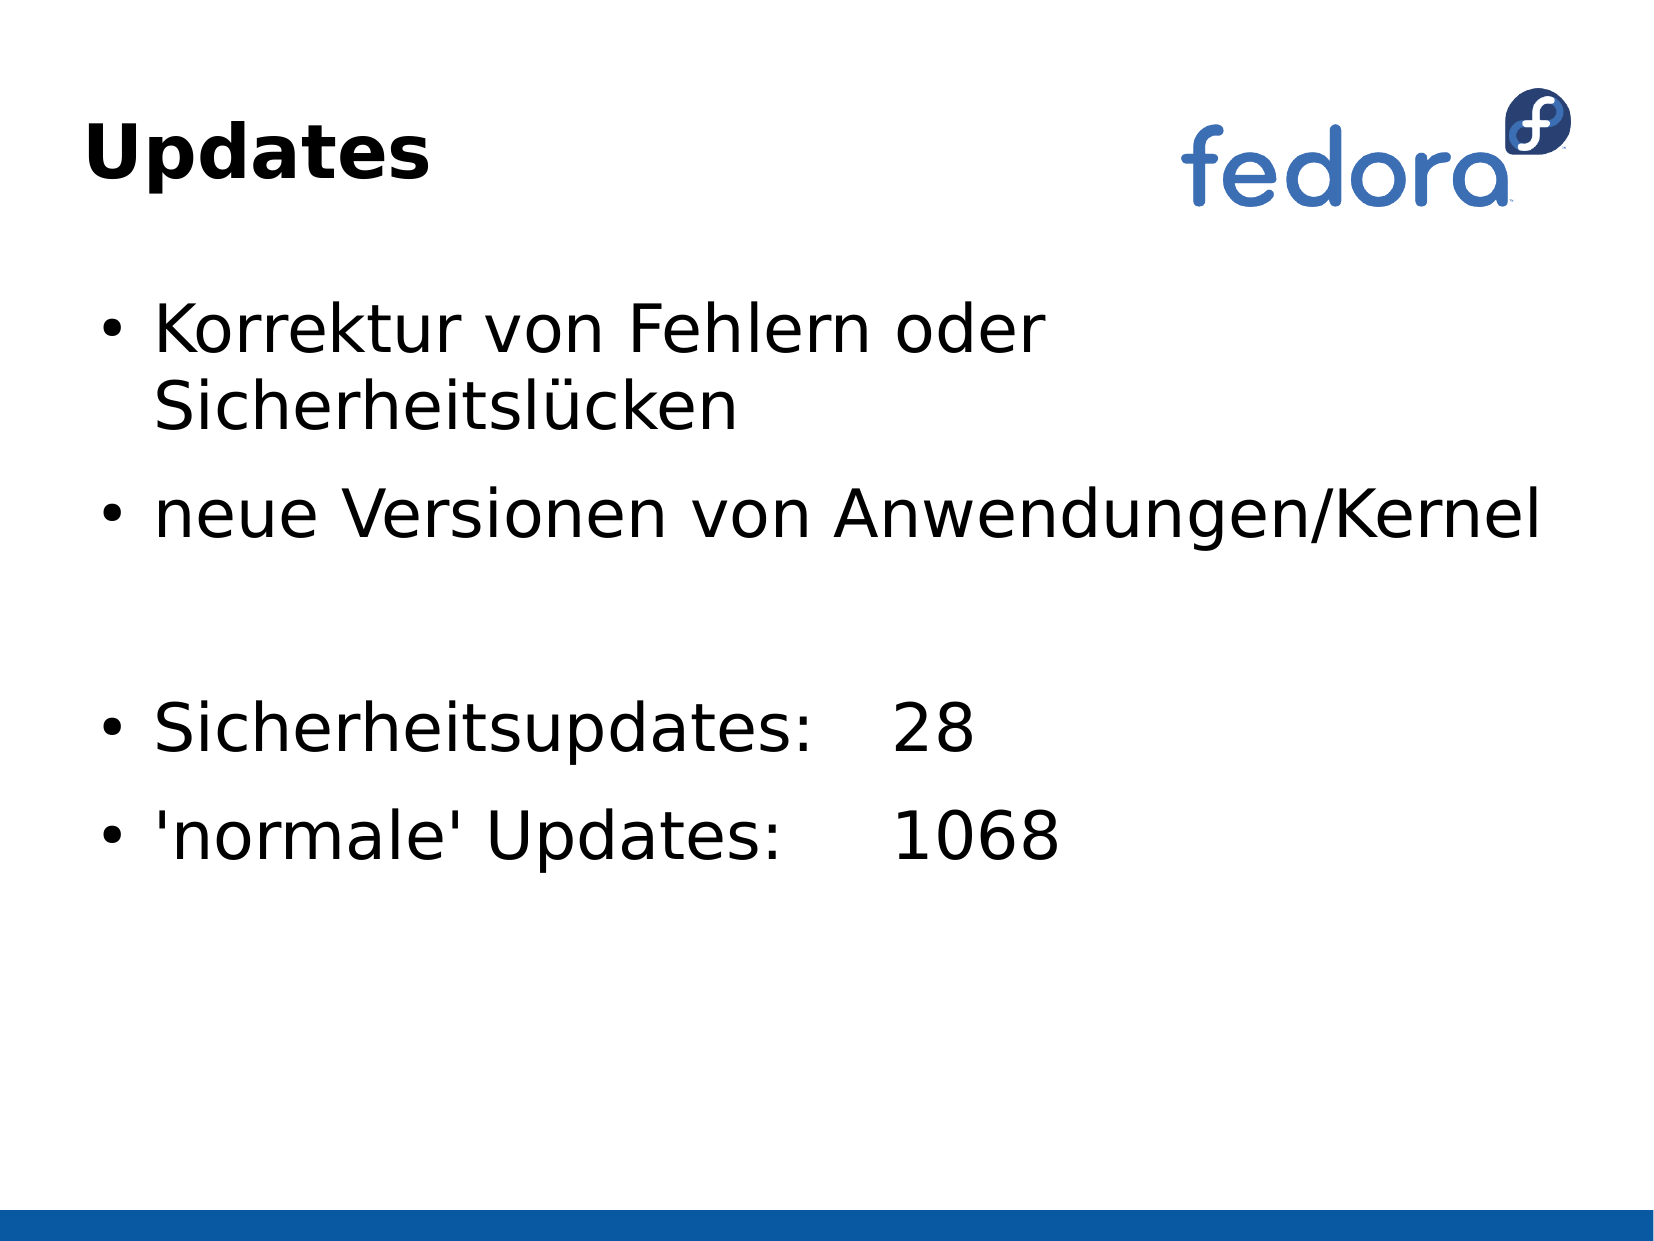

# Updates
Korrektur von Fehlern oder Sicherheitslücken
neue Versionen von Anwendungen/Kernel
Sicherheitsupdates: 	28
'normale' Updates: 		1068